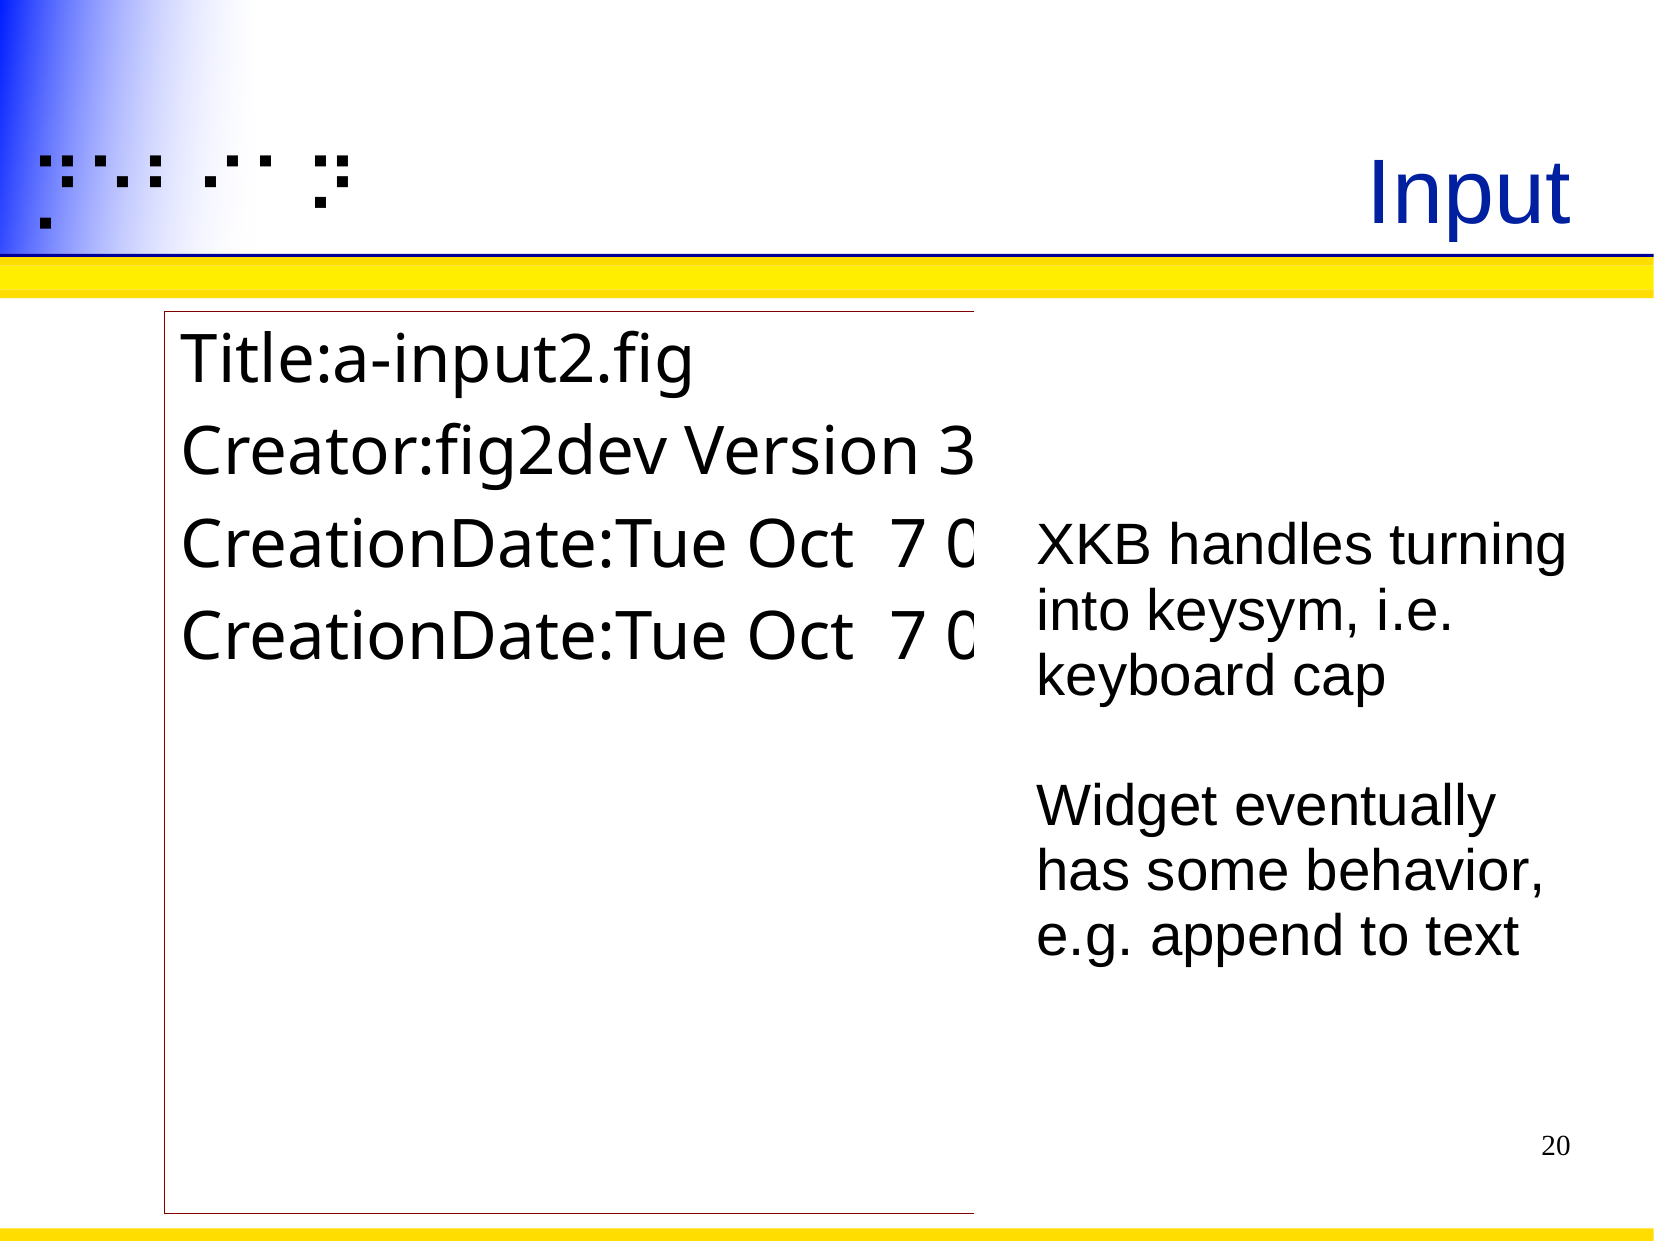

# Input
XKB handles turning into keysym, i.e. keyboard cap
Widget eventually has some behavior, e.g. append to text
20